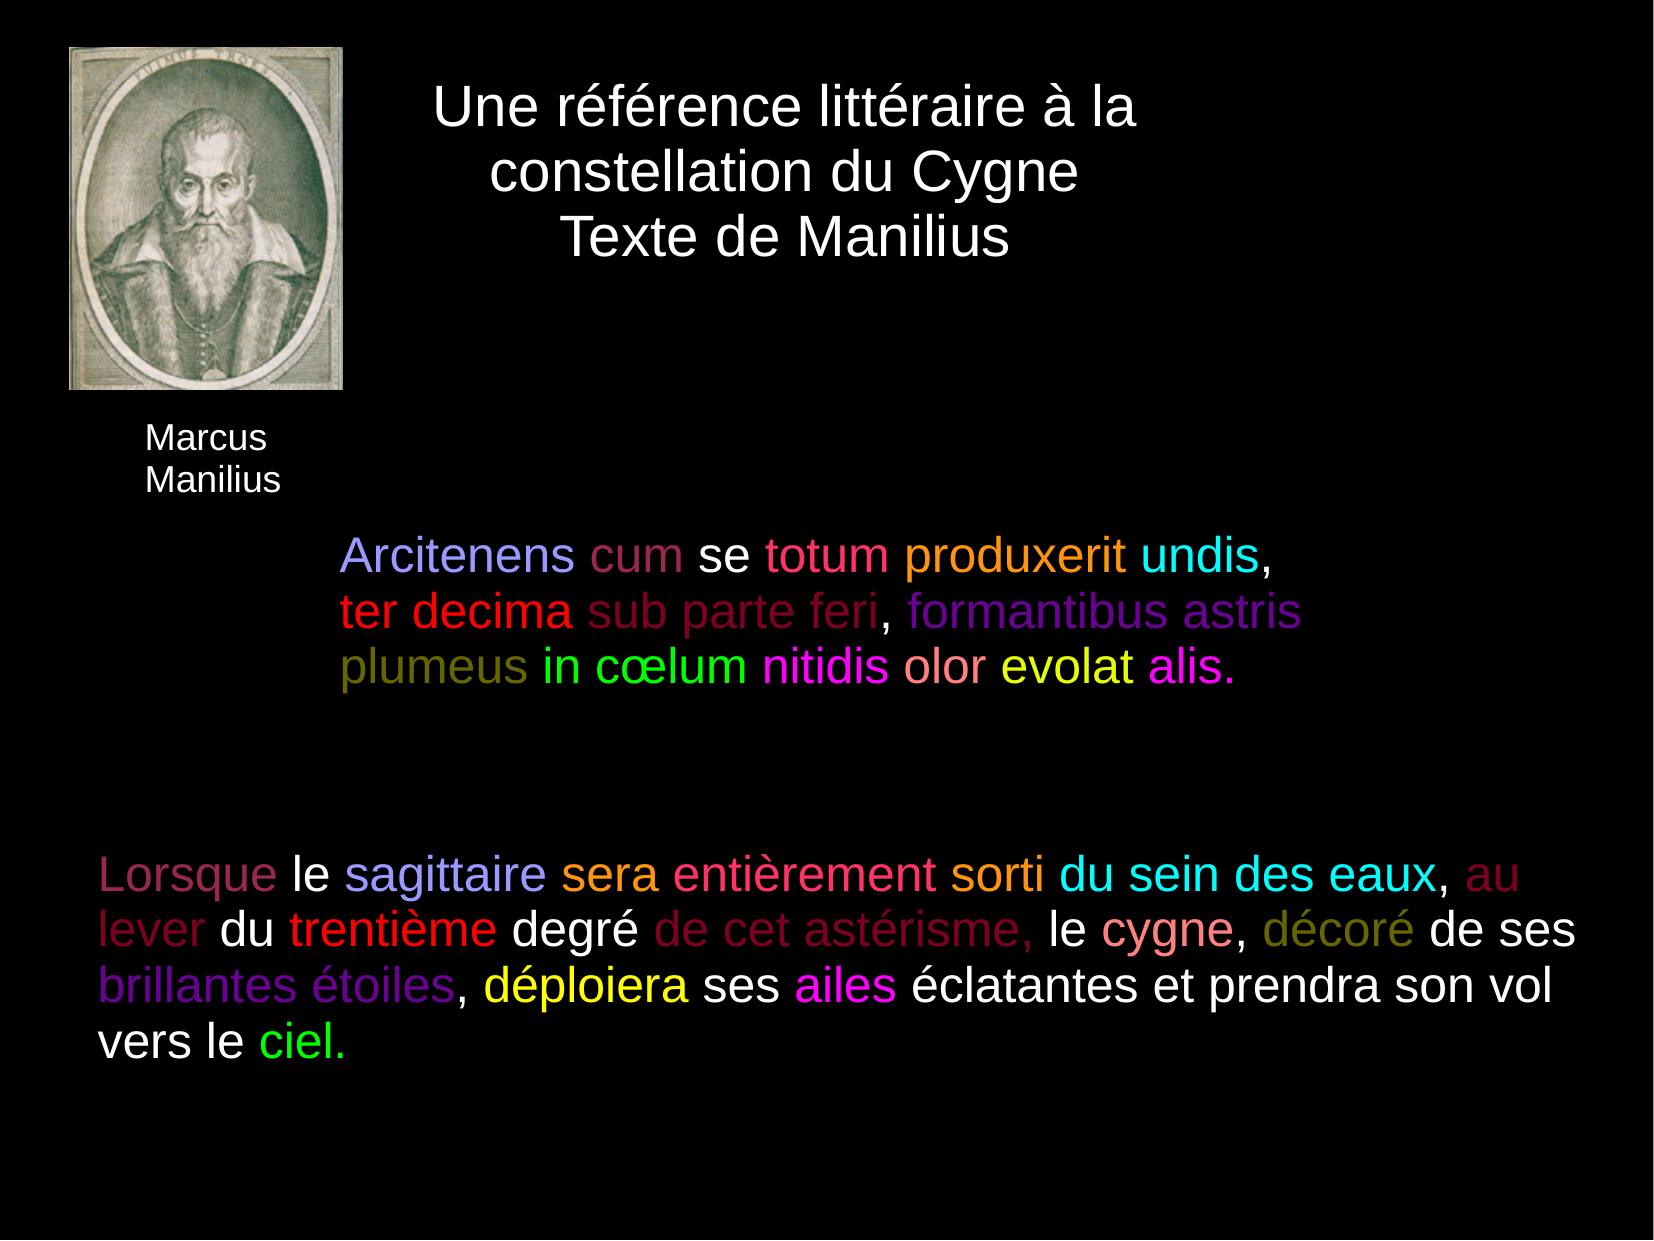

Une référence littéraire à la constellation du Cygne
Texte de Manilius
Marcus Manilius
Arcitenens cum se totum produxerit undis,
ter decima sub parte feri, formantibus astris
plumeus in cœlum nitidis olor evolat alis.
Lorsque le sagittaire sera entièrement sorti du sein des eaux, au lever du trentième degré de cet astérisme, le cygne, décoré de ses brillantes étoiles, déploiera ses ailes éclatantes et prendra son vol vers le ciel.